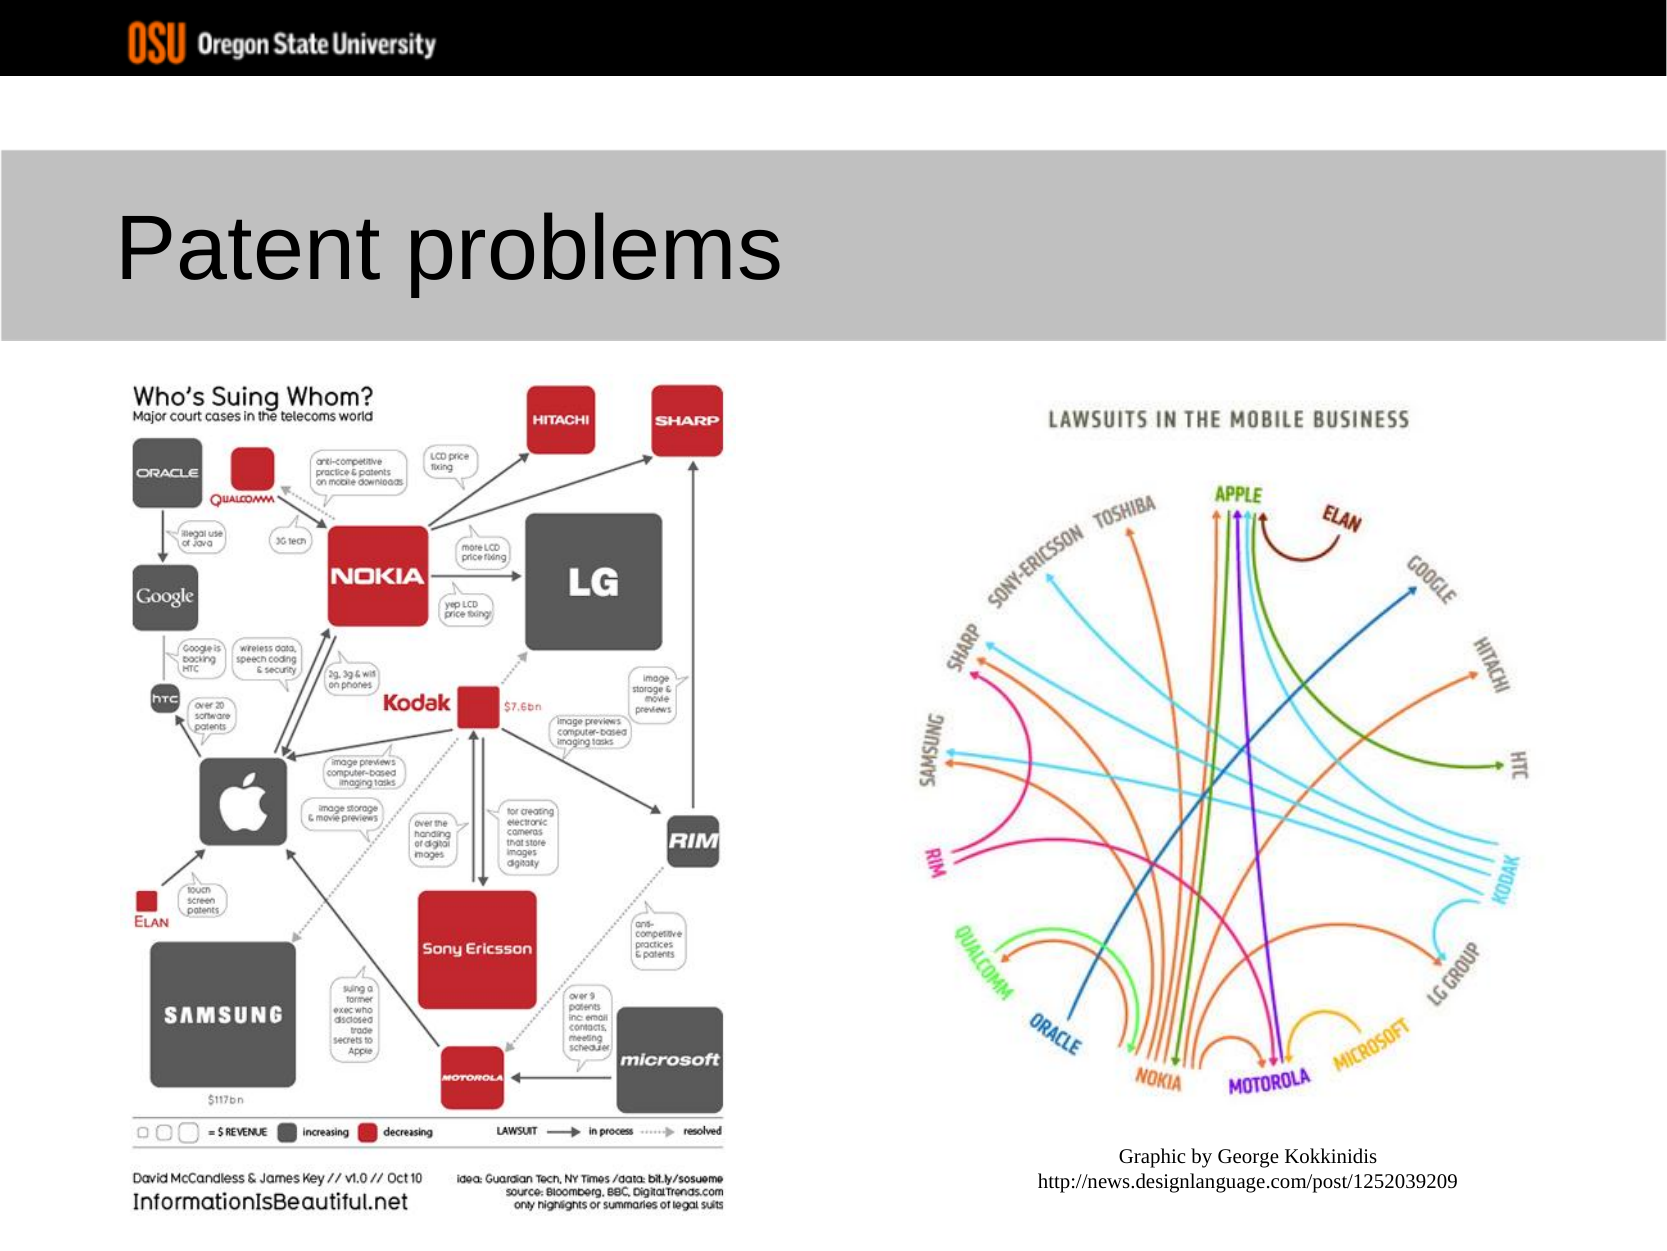

# Patent problems
Graphic by George Kokkinidis
http://news.designlanguage.com/post/1252039209